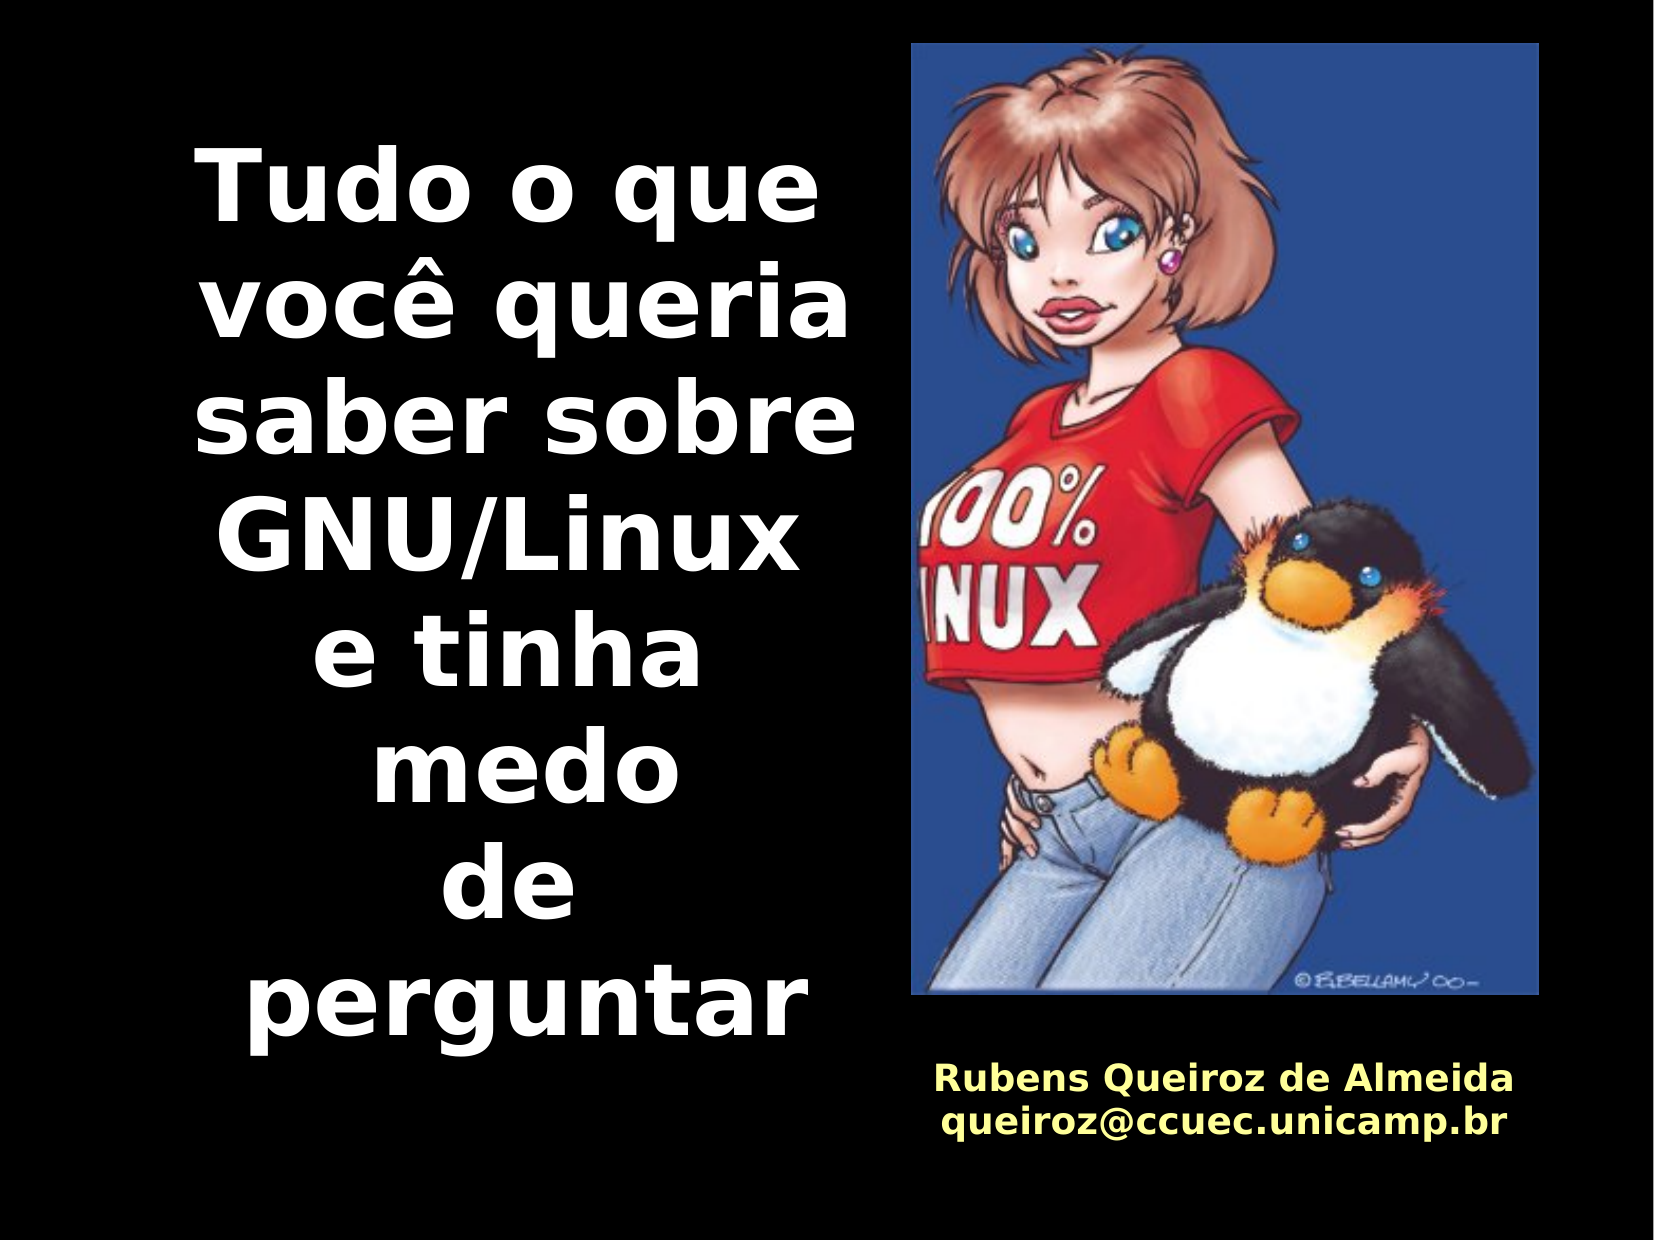

Tudo o que
você queria
saber sobre
GNU/Linux
e tinha
medo
de
perguntar
Rubens Queiroz de Almeida
queiroz@ccuec.unicamp.br